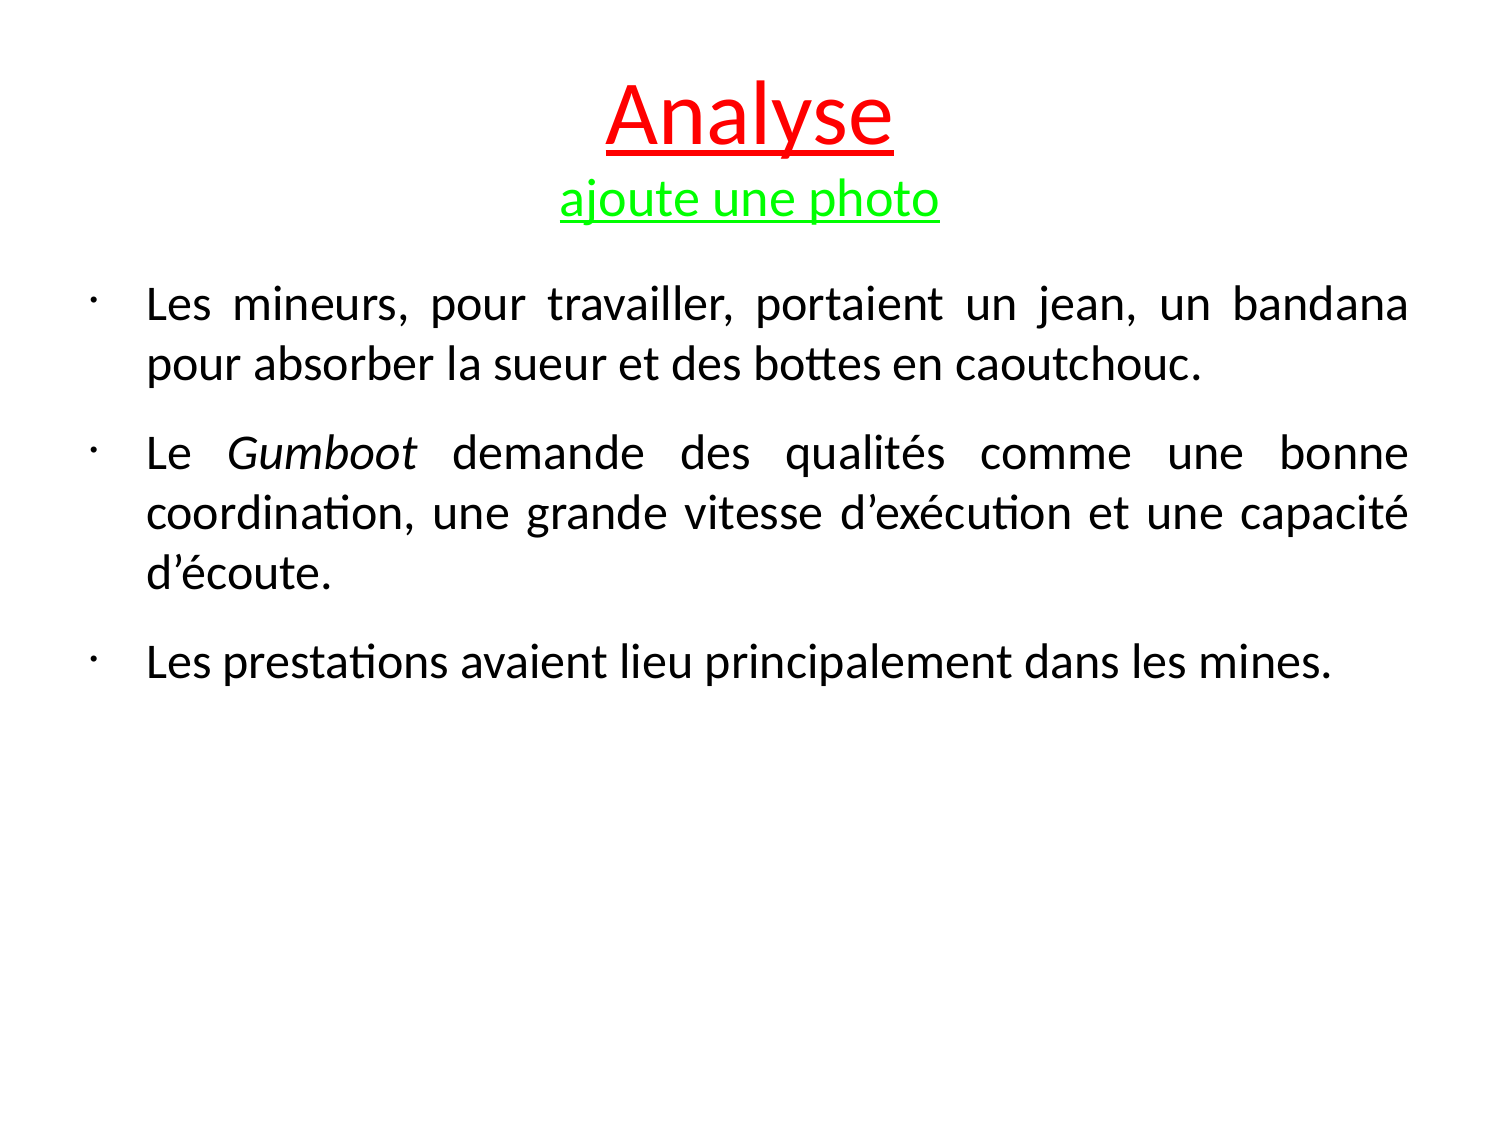

# Analyse ajoute une photo
Les mineurs, pour travailler, portaient un jean, un bandana pour absorber la sueur et des bottes en caoutchouc.
Le Gumboot demande des qualités comme une bonne coordination, une grande vitesse d’exécution et une capacité d’écoute.
Les prestations avaient lieu principalement dans les mines.